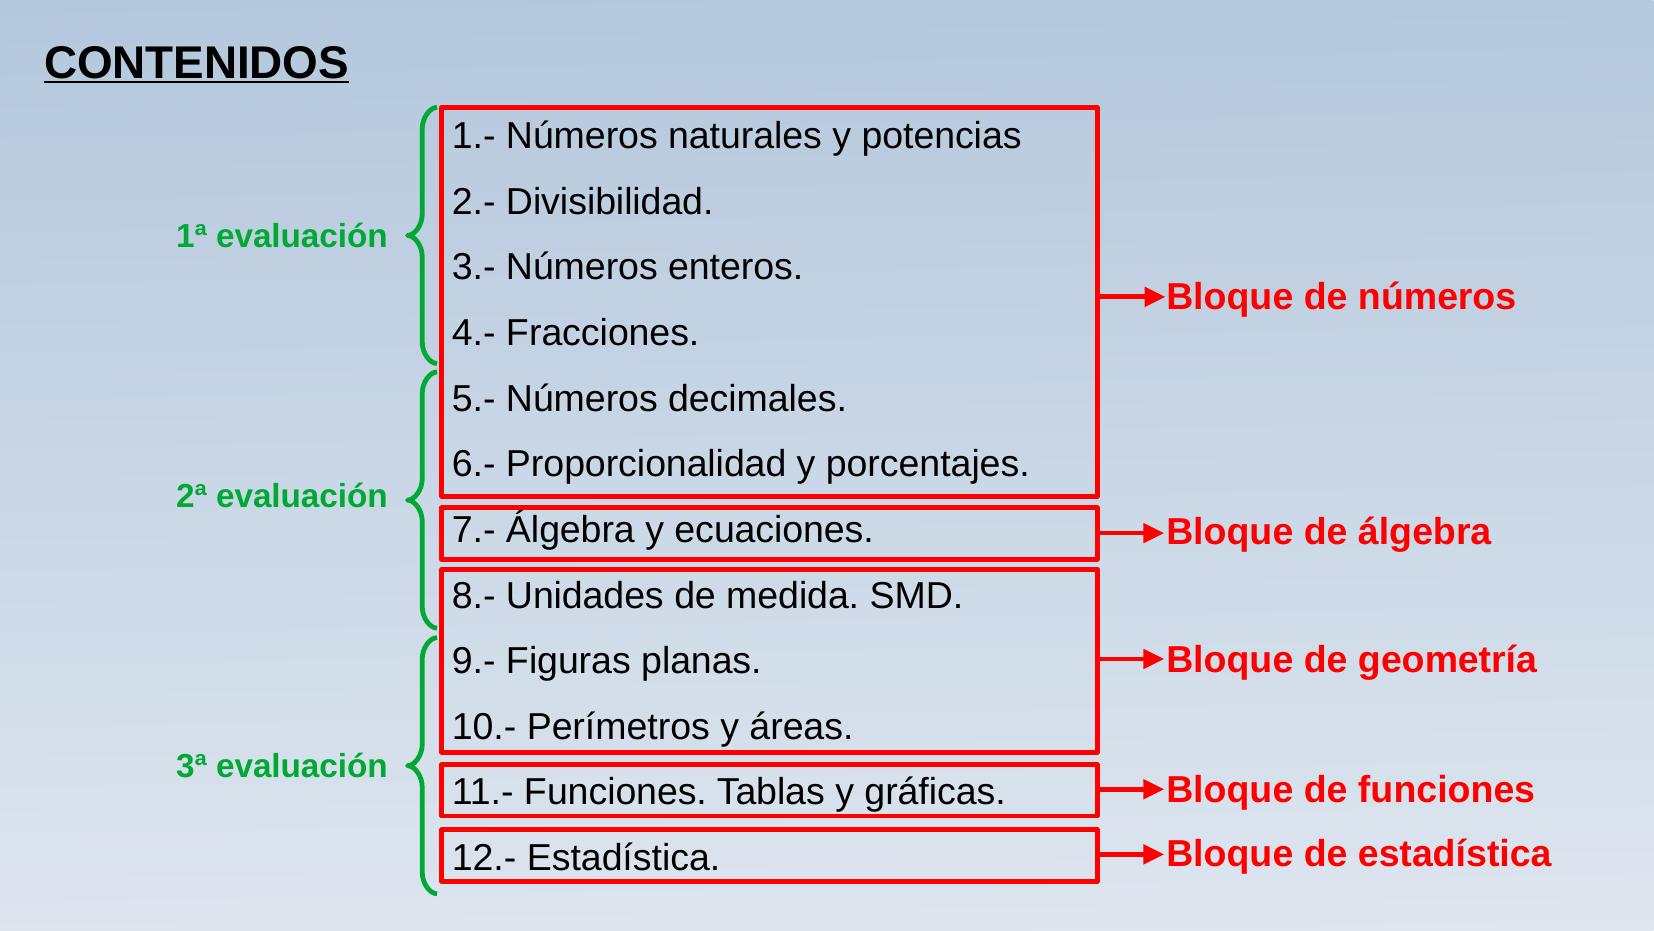

CONTENIDOS
1.- Números naturales y potencias
2.- Divisibilidad.
3.- Números enteros.
4.- Fracciones.
5.- Números decimales.
6.- Proporcionalidad y porcentajes.
7.- Álgebra y ecuaciones.
8.- Unidades de medida. SMD.
9.- Figuras planas.
10.- Perímetros y áreas.
11.- Funciones. Tablas y gráficas.
12.- Estadística.
1ª evaluación
Bloque de números
2ª evaluación
Bloque de álgebra
Bloque de geometría
3ª evaluación
Bloque de funciones
Bloque de estadística